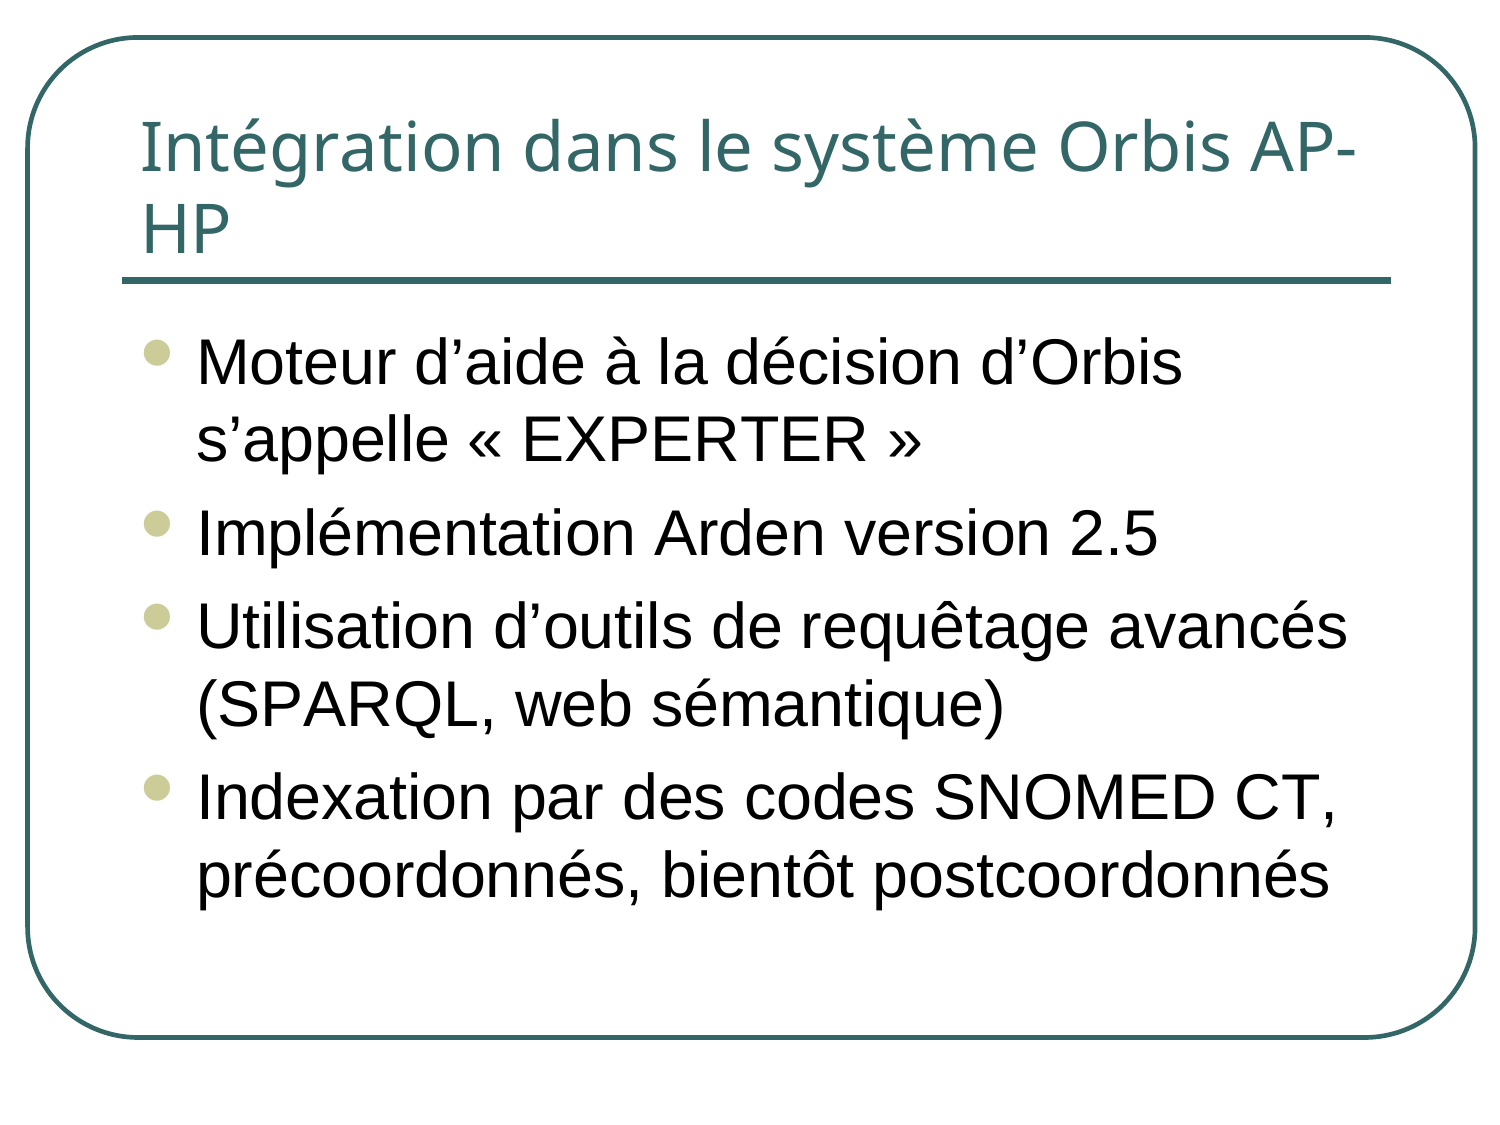

# Intégration dans le système Orbis AP-HP
Moteur d’aide à la décision d’Orbis s’appelle « EXPERTER »
Implémentation Arden version 2.5
Utilisation d’outils de requêtage avancés (SPARQL, web sémantique)
Indexation par des codes SNOMED CT, précoordonnés, bientôt postcoordonnés